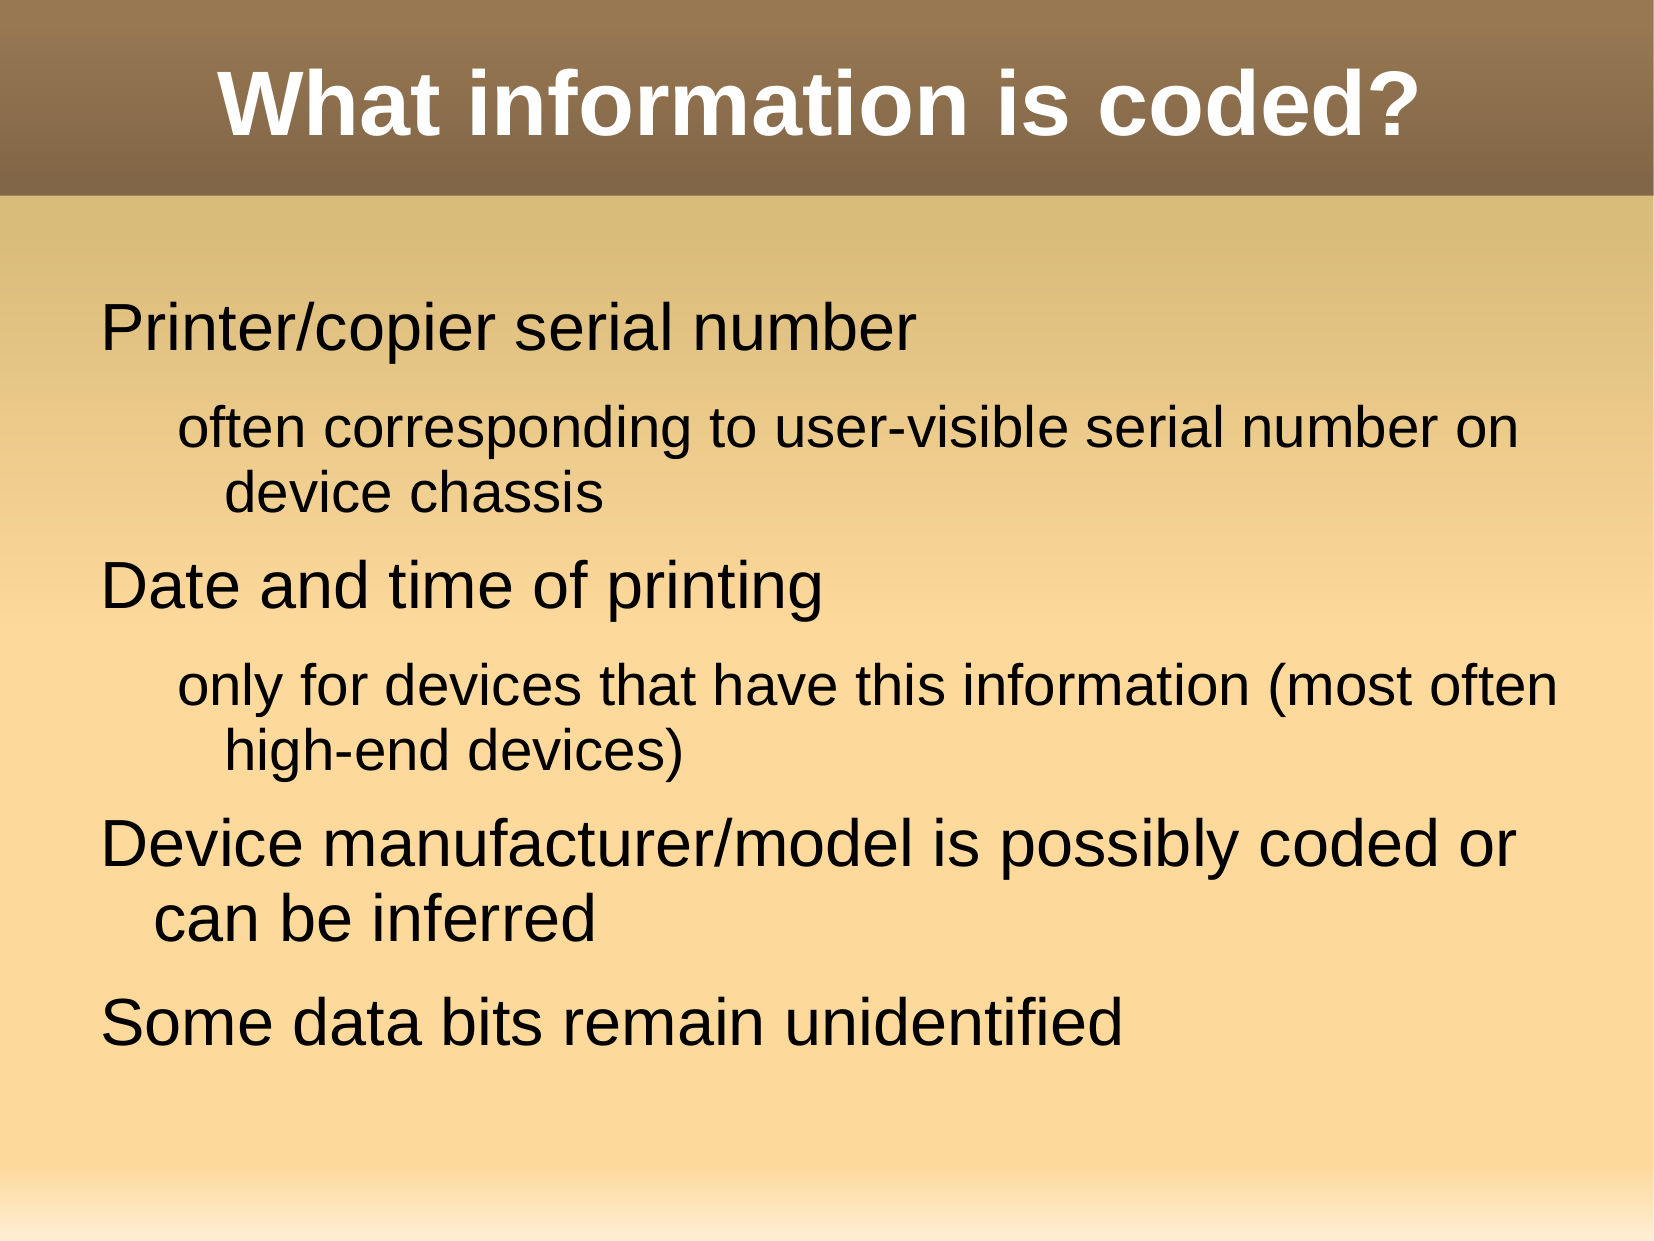

# What information is coded?
Printer/copier serial number
often corresponding to user-visible serial number on device chassis
Date and time of printing
only for devices that have this information (most often high-end devices)
Device manufacturer/model is possibly coded or can be inferred
Some data bits remain unidentified